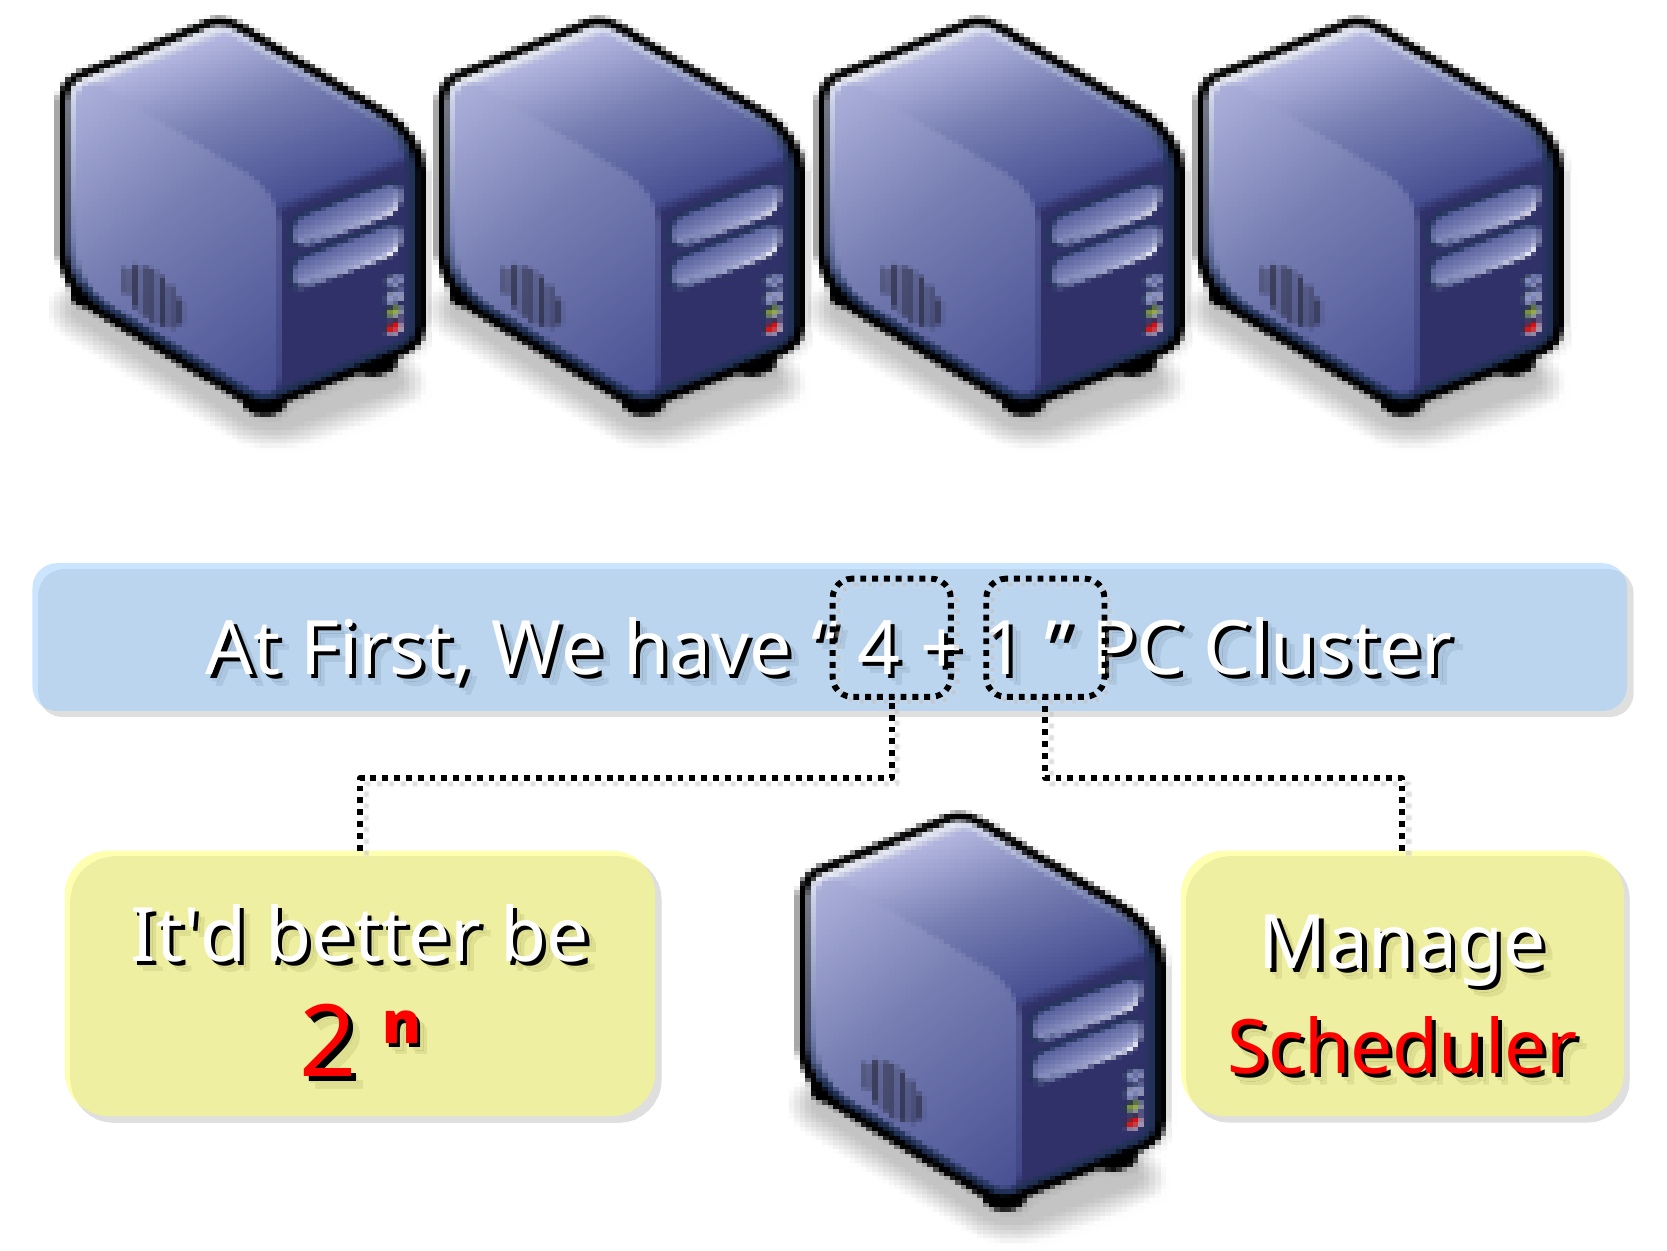

At First, We have “ 4 + 1 ” PC Cluster
It'd better be
2 n
Manage
Scheduler